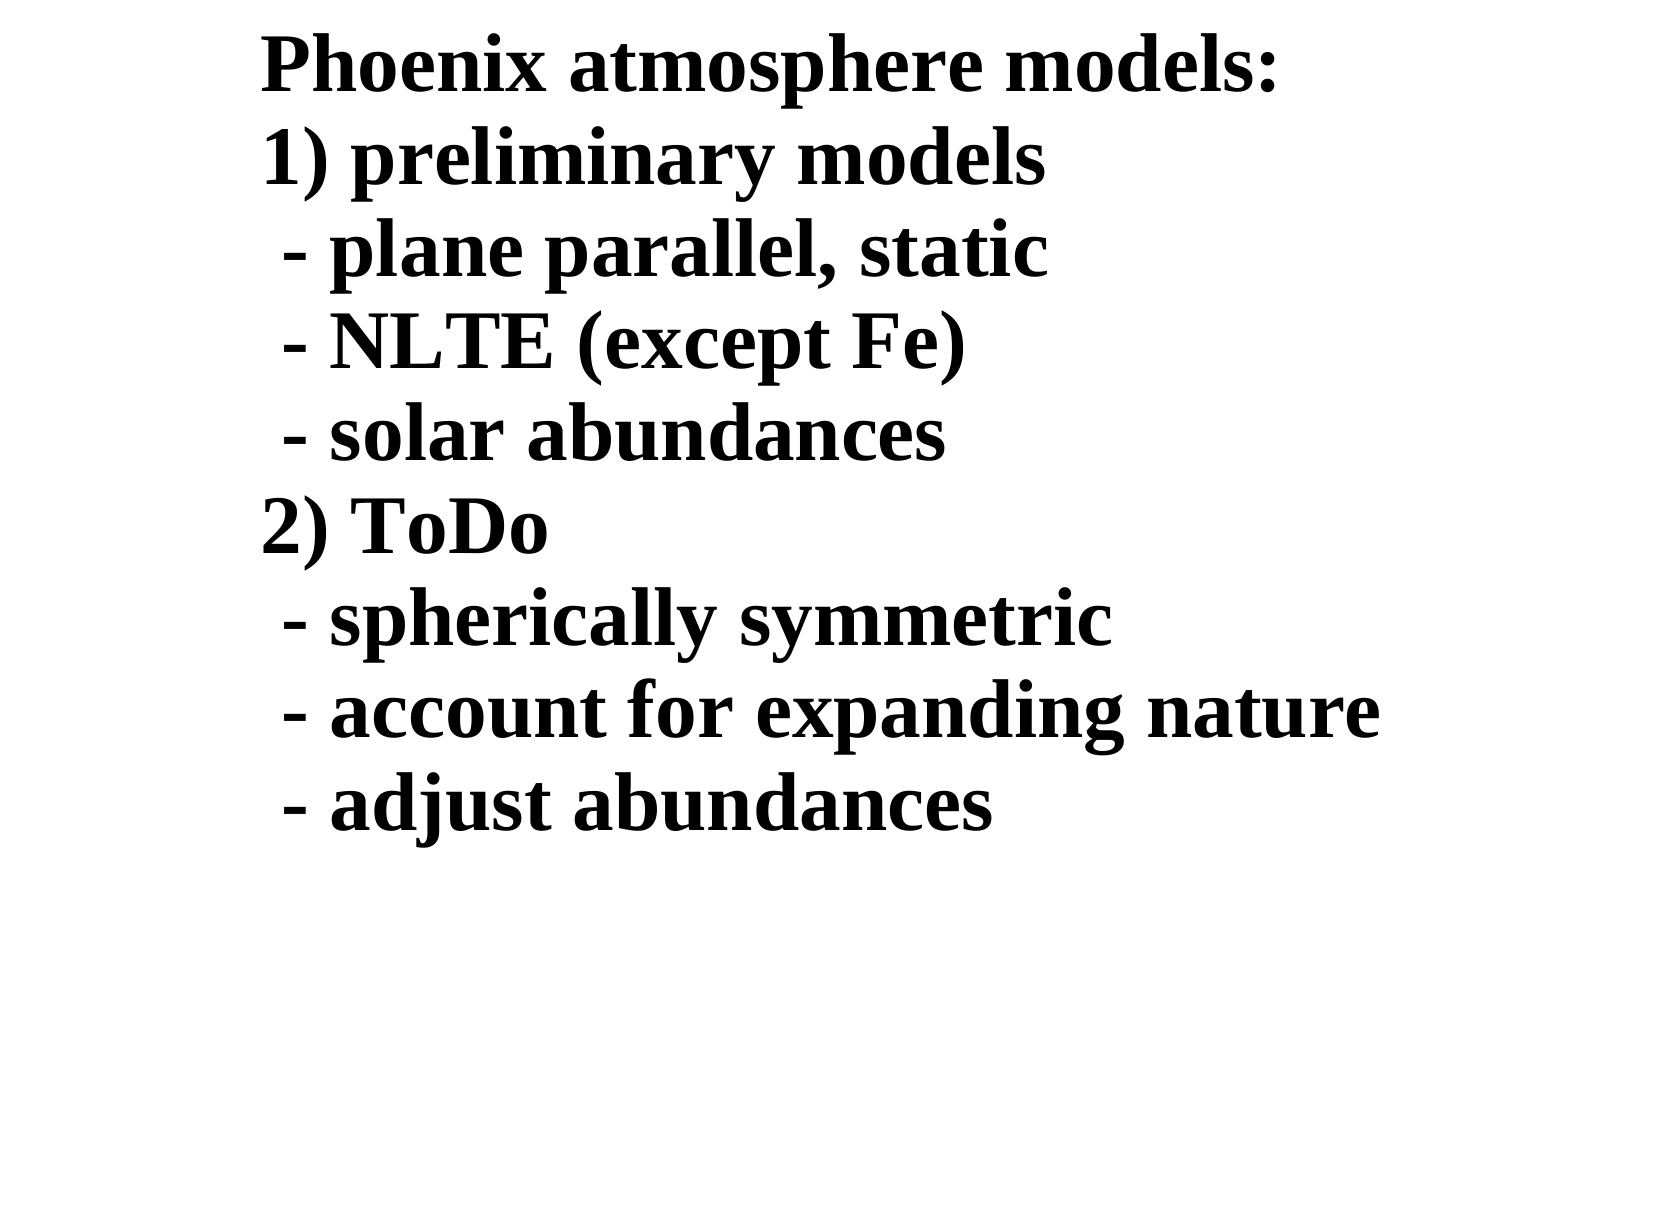

Phoenix atmosphere models:
1) preliminary models
 - plane parallel, static
 - NLTE (except Fe)
 - solar abundances
2) ToDo
 - spherically symmetric
 - account for expanding nature
 - adjust abundances